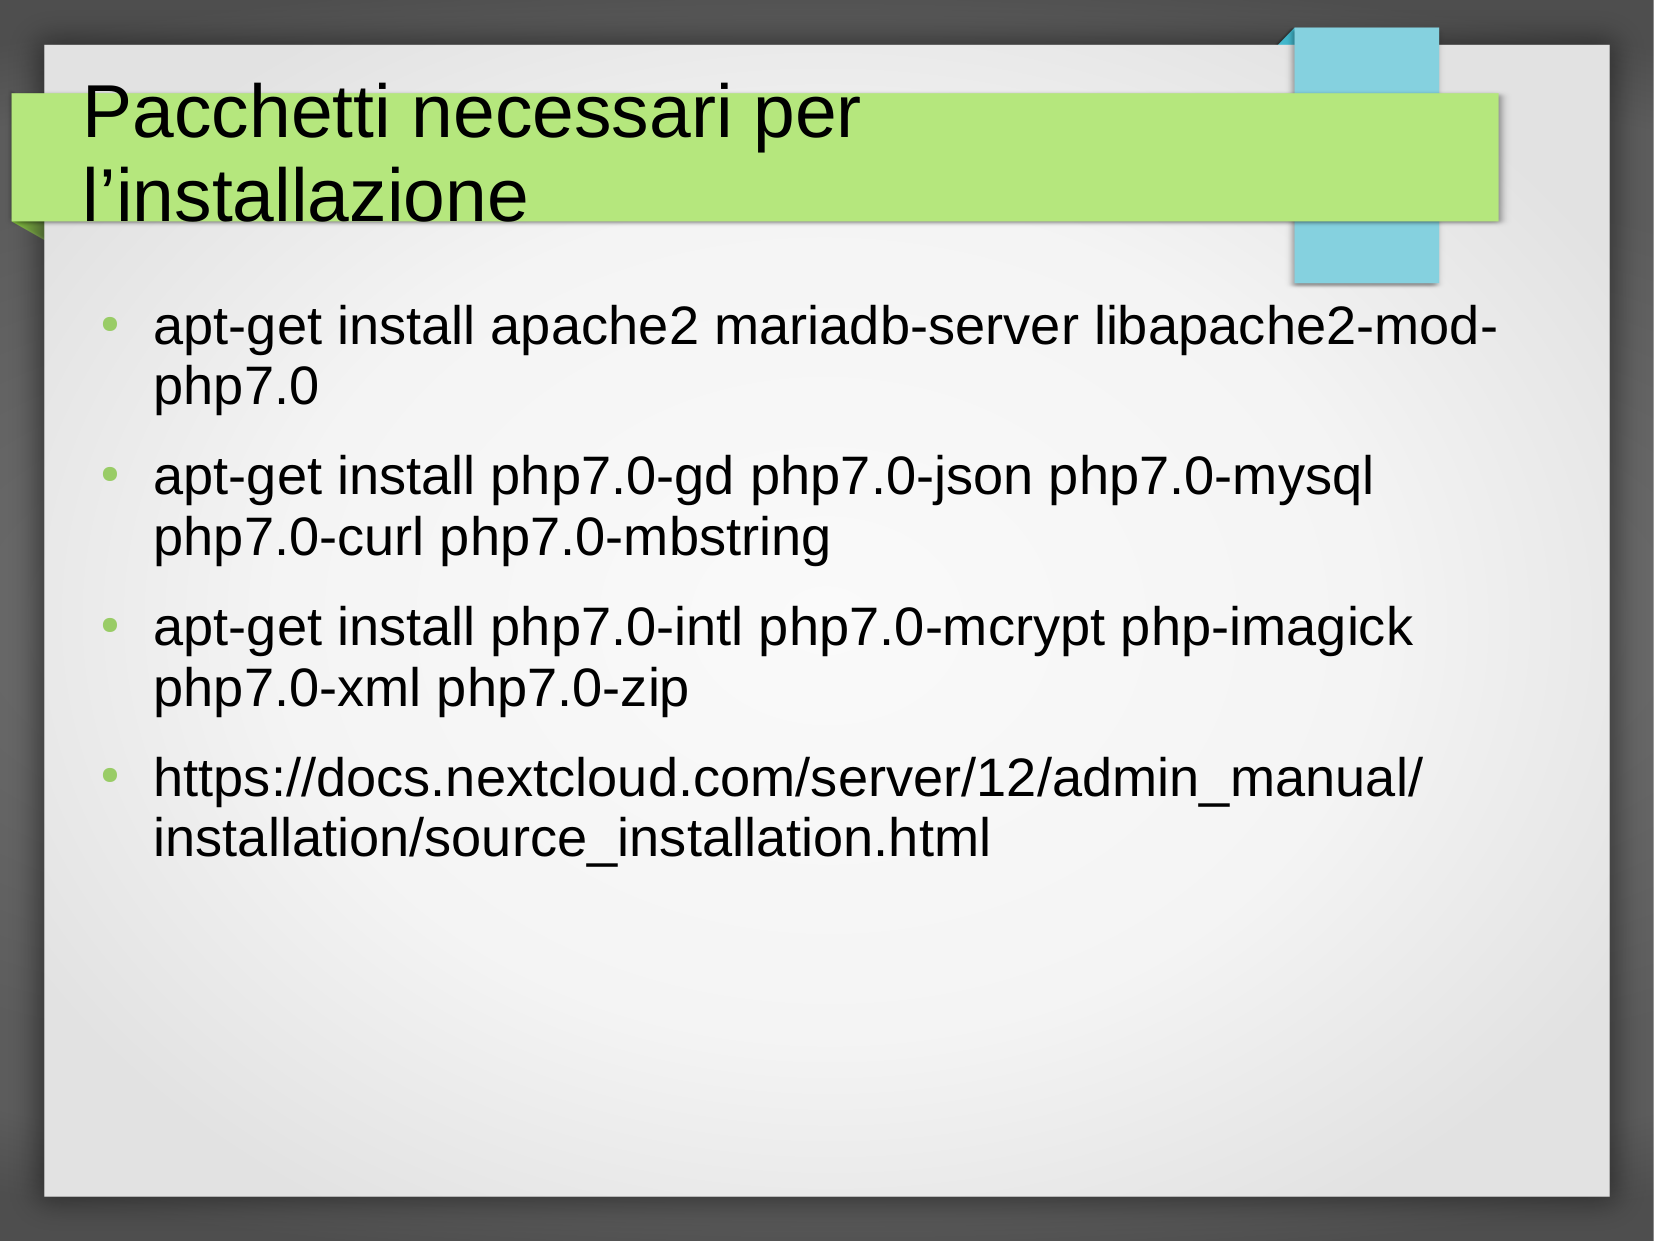

# Pacchetti necessari per l’installazione
apt-get install apache2 mariadb-server libapache2-mod-php7.0
apt-get install php7.0-gd php7.0-json php7.0-mysql php7.0-curl php7.0-mbstring
apt-get install php7.0-intl php7.0-mcrypt php-imagick php7.0-xml php7.0-zip
https://docs.nextcloud.com/server/12/admin_manual/installation/source_installation.html